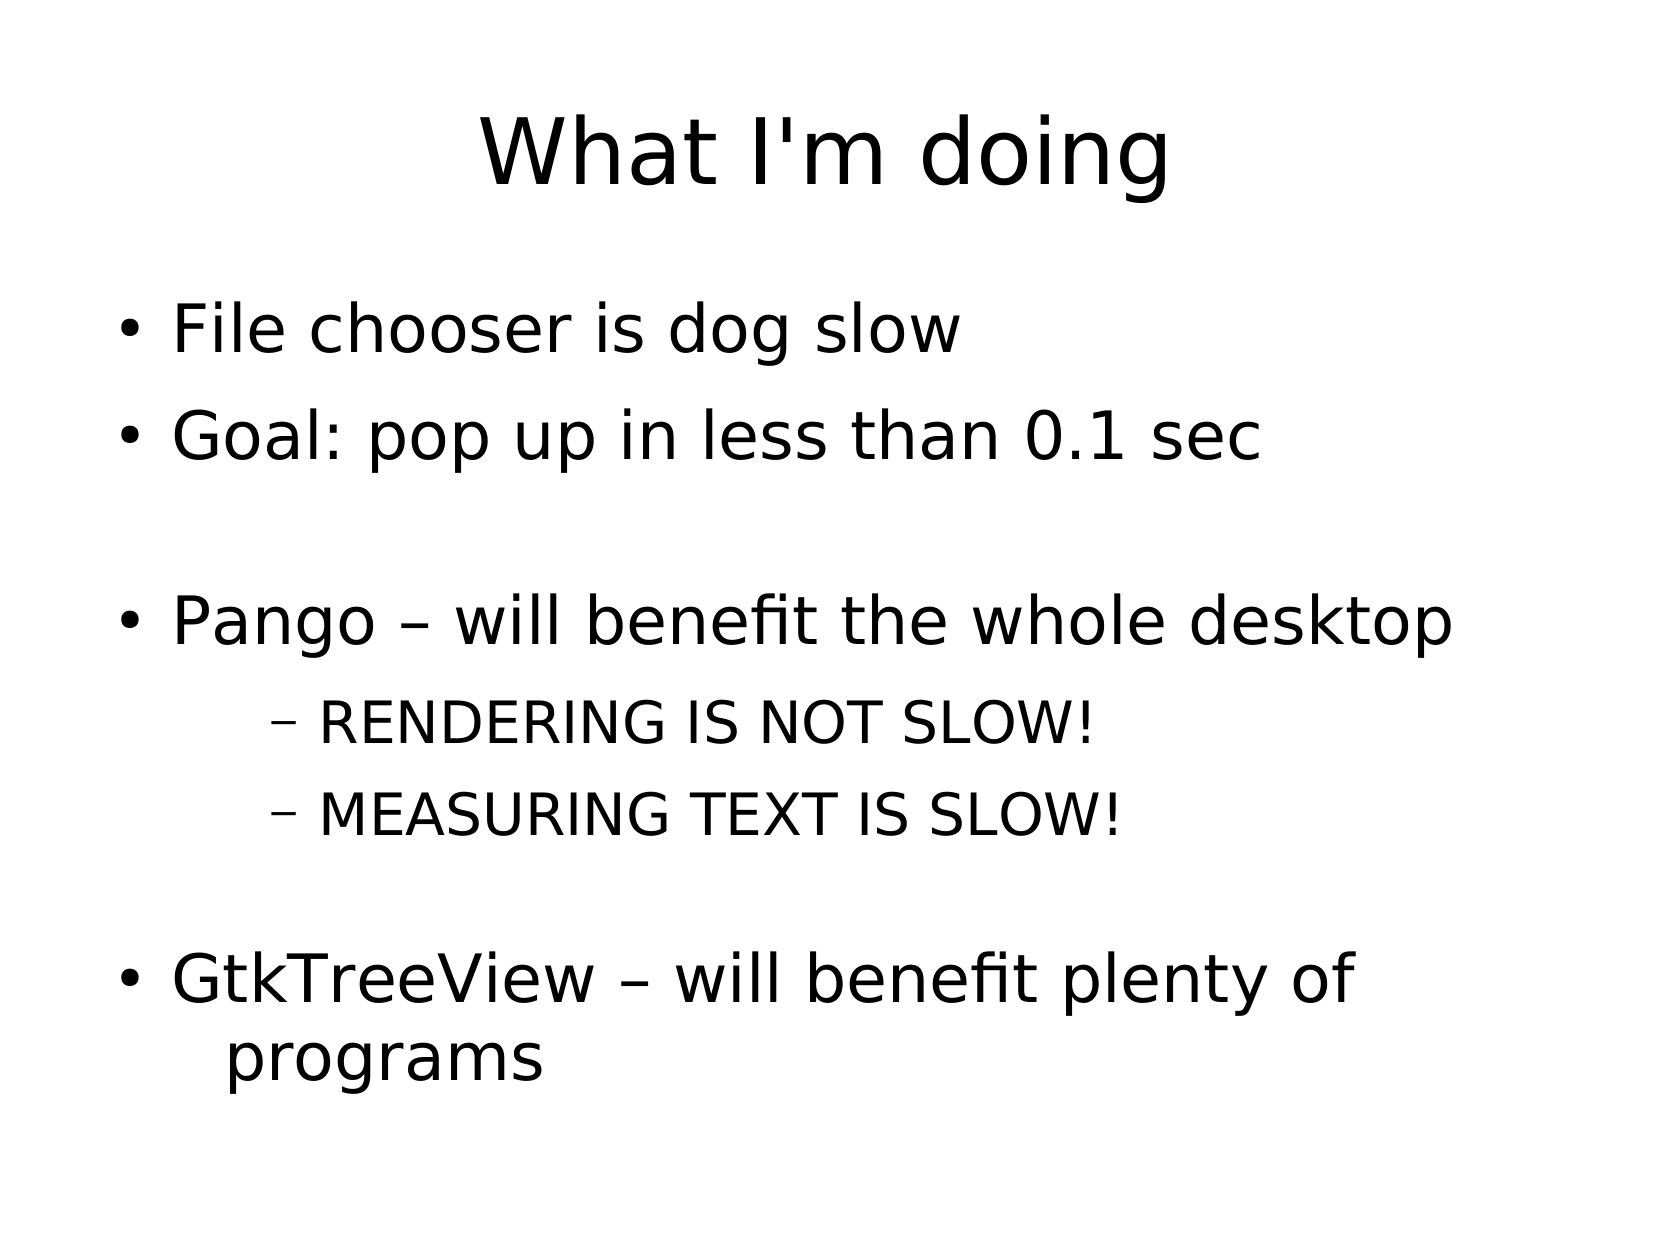

# What I'm doing
File chooser is dog slow
Goal: pop up in less than 0.1 sec
Pango – will benefit the whole desktop
RENDERING IS NOT SLOW!
MEASURING TEXT IS SLOW!
GtkTreeView – will benefit plenty of programs